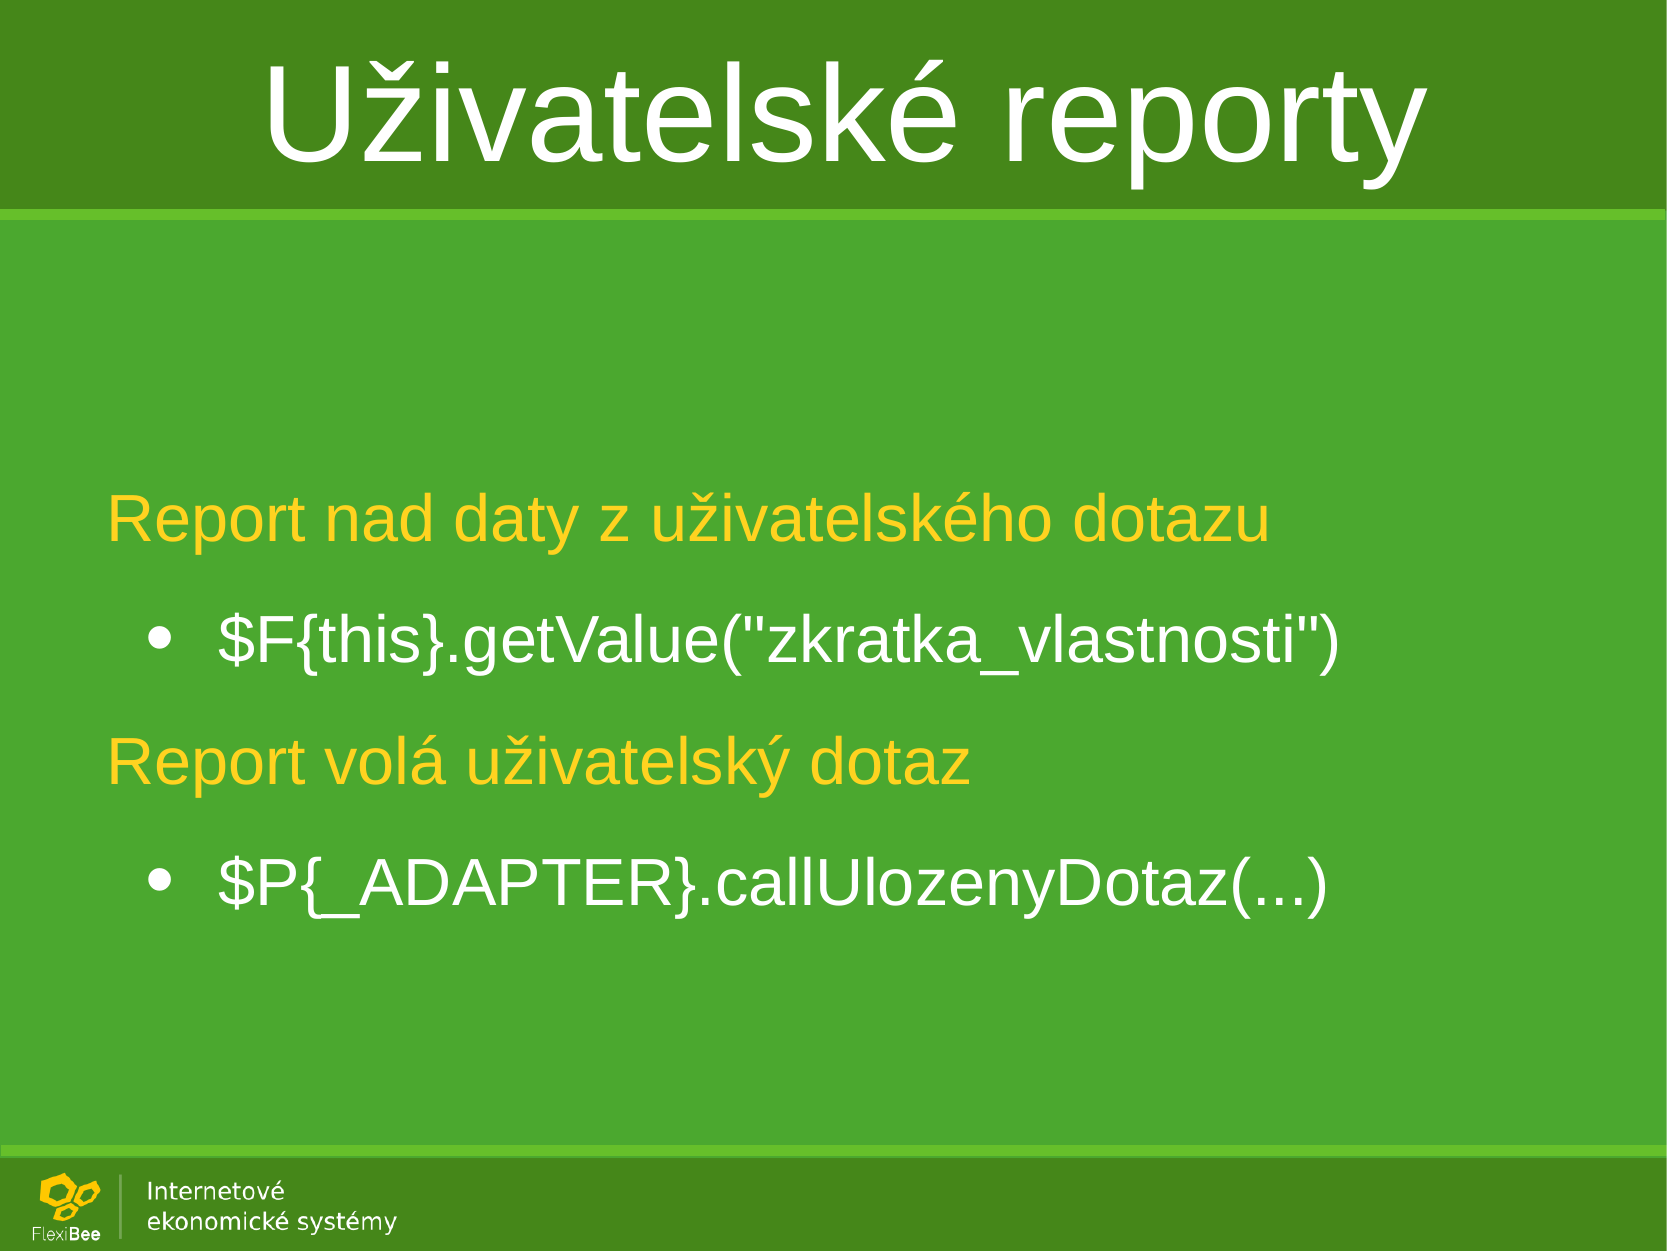

# Uživatelské reporty
Report nad daty z uživatelského dotazu
$F{this}.getValue("zkratka_vlastnosti")
Report volá uživatelský dotaz
$P{_ADAPTER}.callUlozenyDotaz(...)